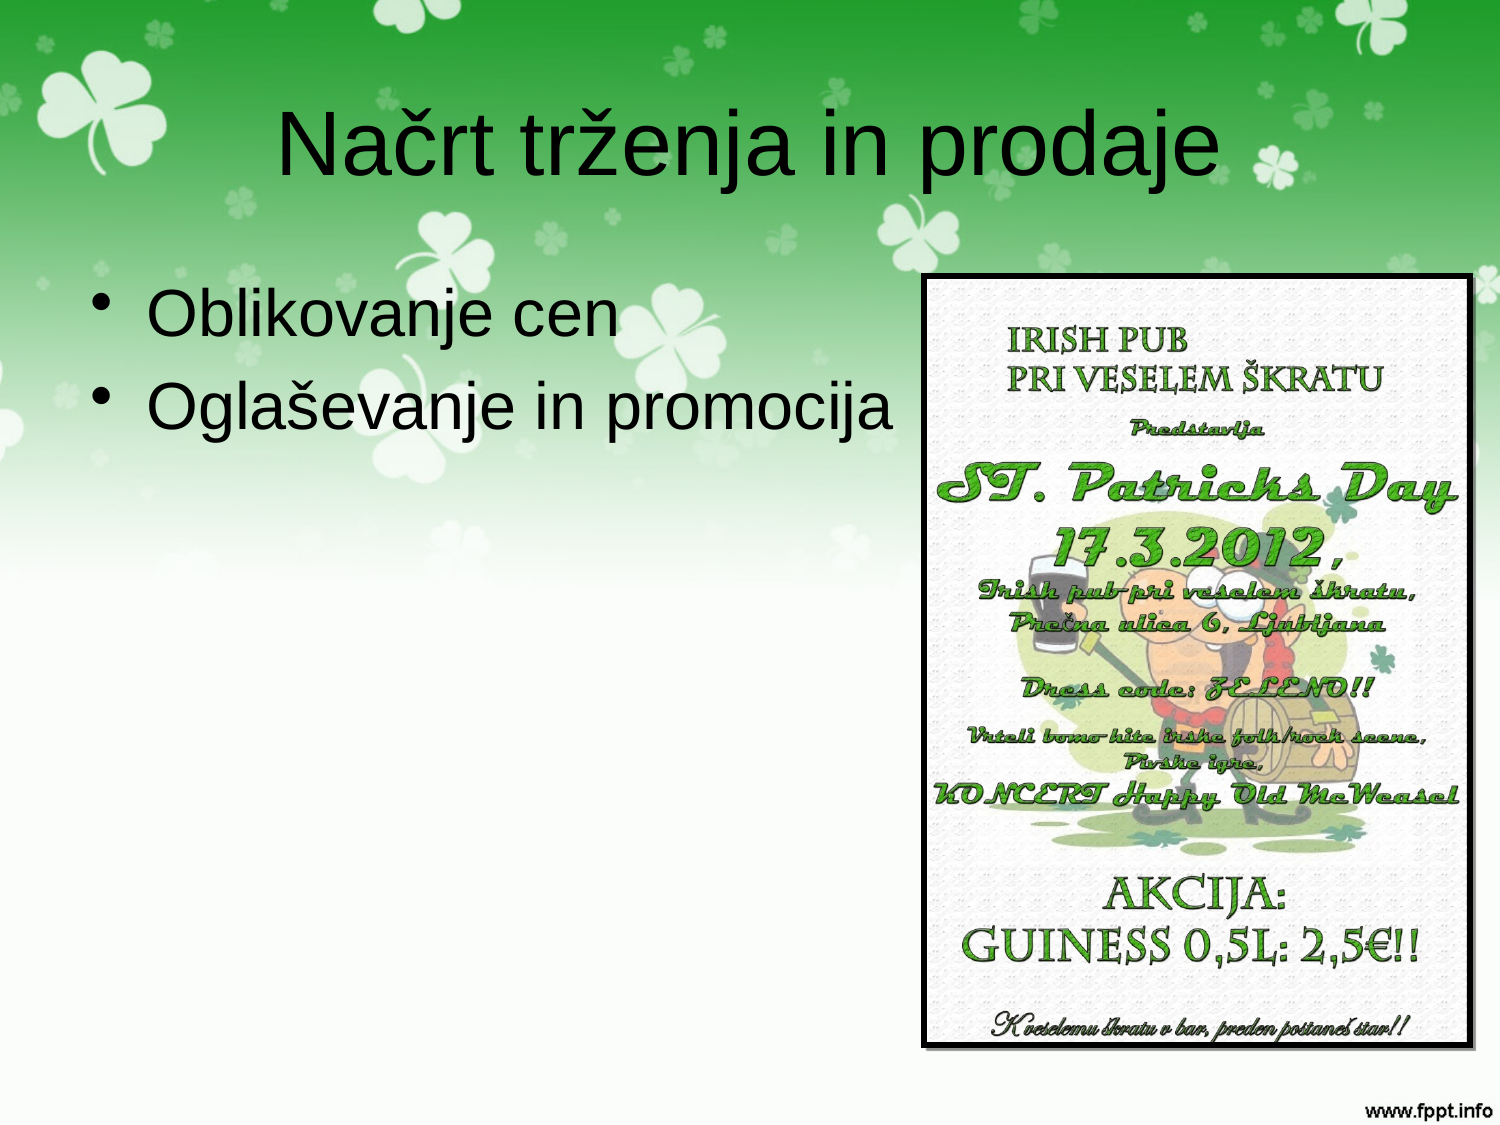

# Načrt trženja in prodaje
Oblikovanje cen
Oglaševanje in promocija